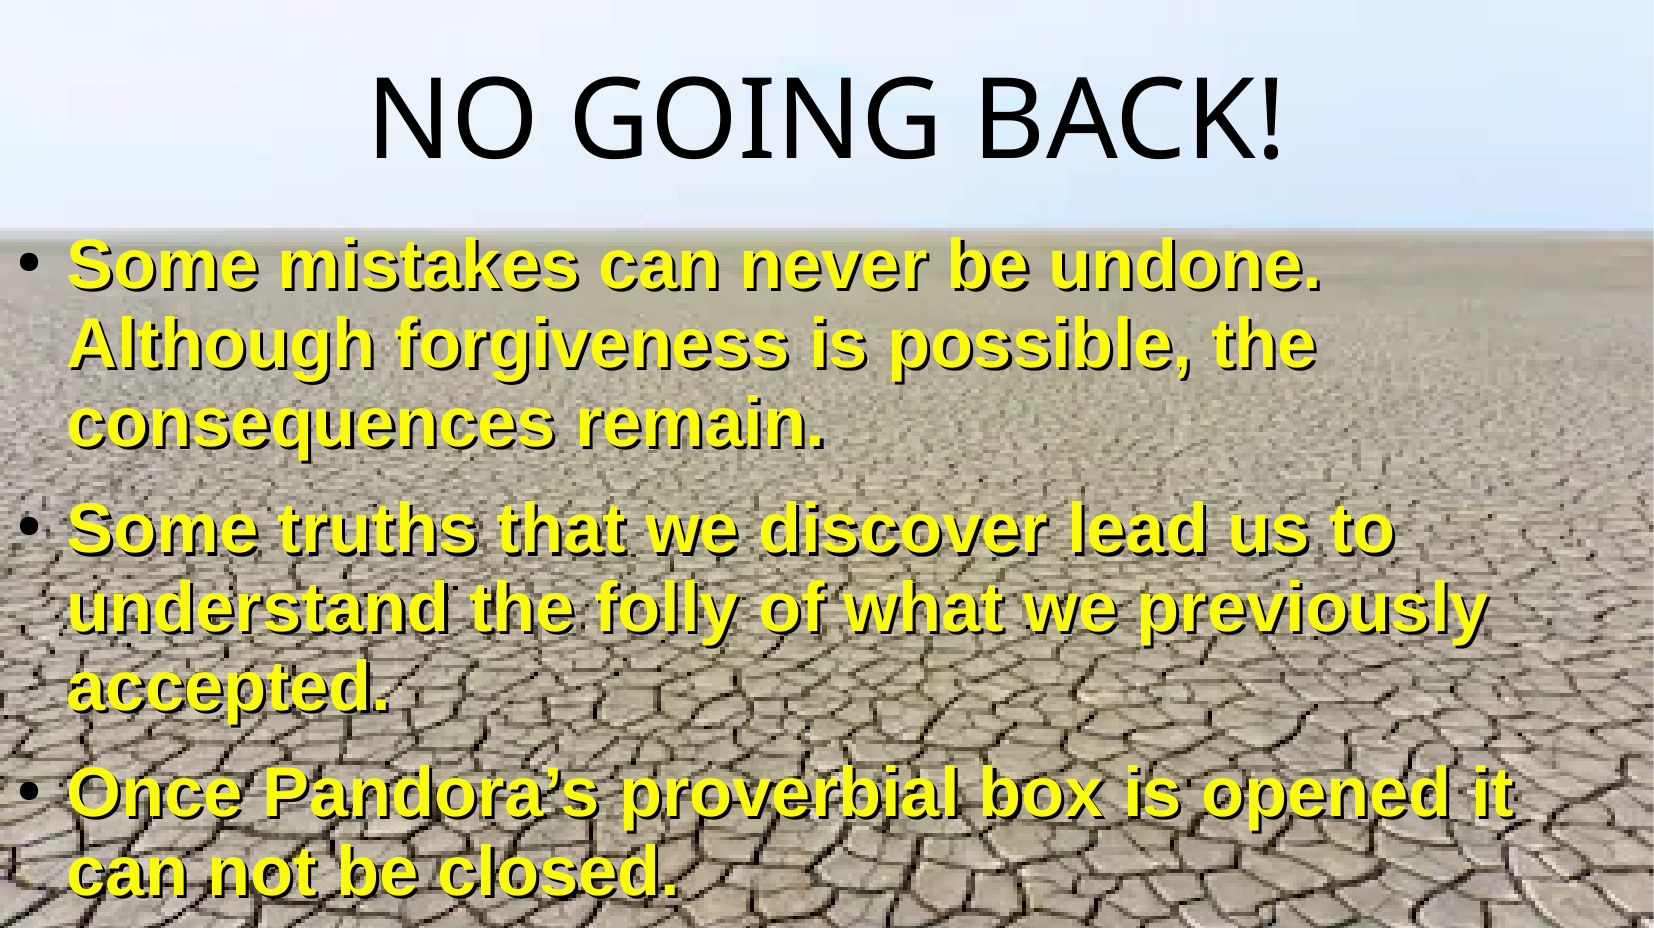

# NO GOING BACK!
Some mistakes can never be undone. Although forgiveness is possible, the consequences remain.
Some truths that we discover lead us to understand the folly of what we previously accepted.
Once Pandora’s proverbial box is opened it can not be closed.